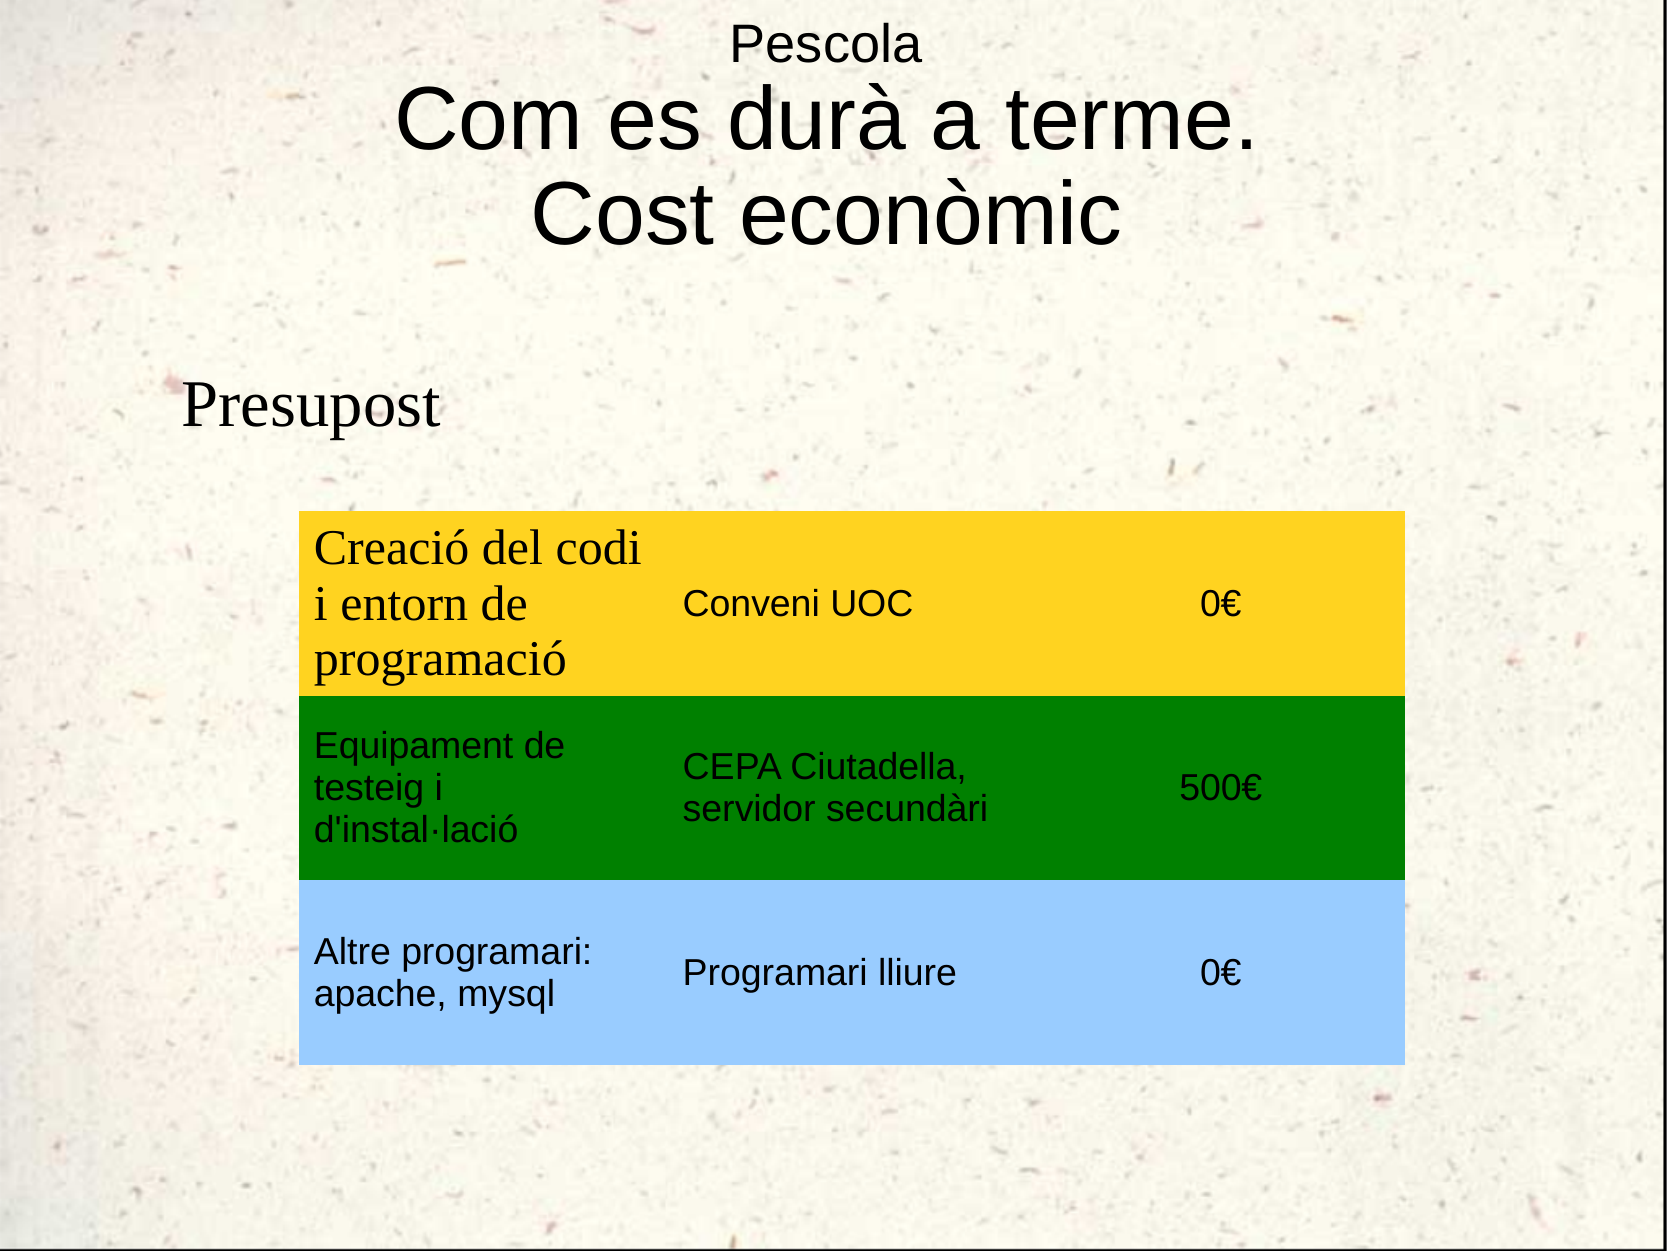

# Pescola Com es durà a terme. Cost econòmic
Presupost
| Creació del codi i entorn de programació | Conveni UOC | 0€ |
| --- | --- | --- |
| Equipament de testeig i d'instal·lació | CEPA Ciutadella, servidor secundàri | 500€ |
| Altre programari: apache, mysql | Programari lliure | 0€ |